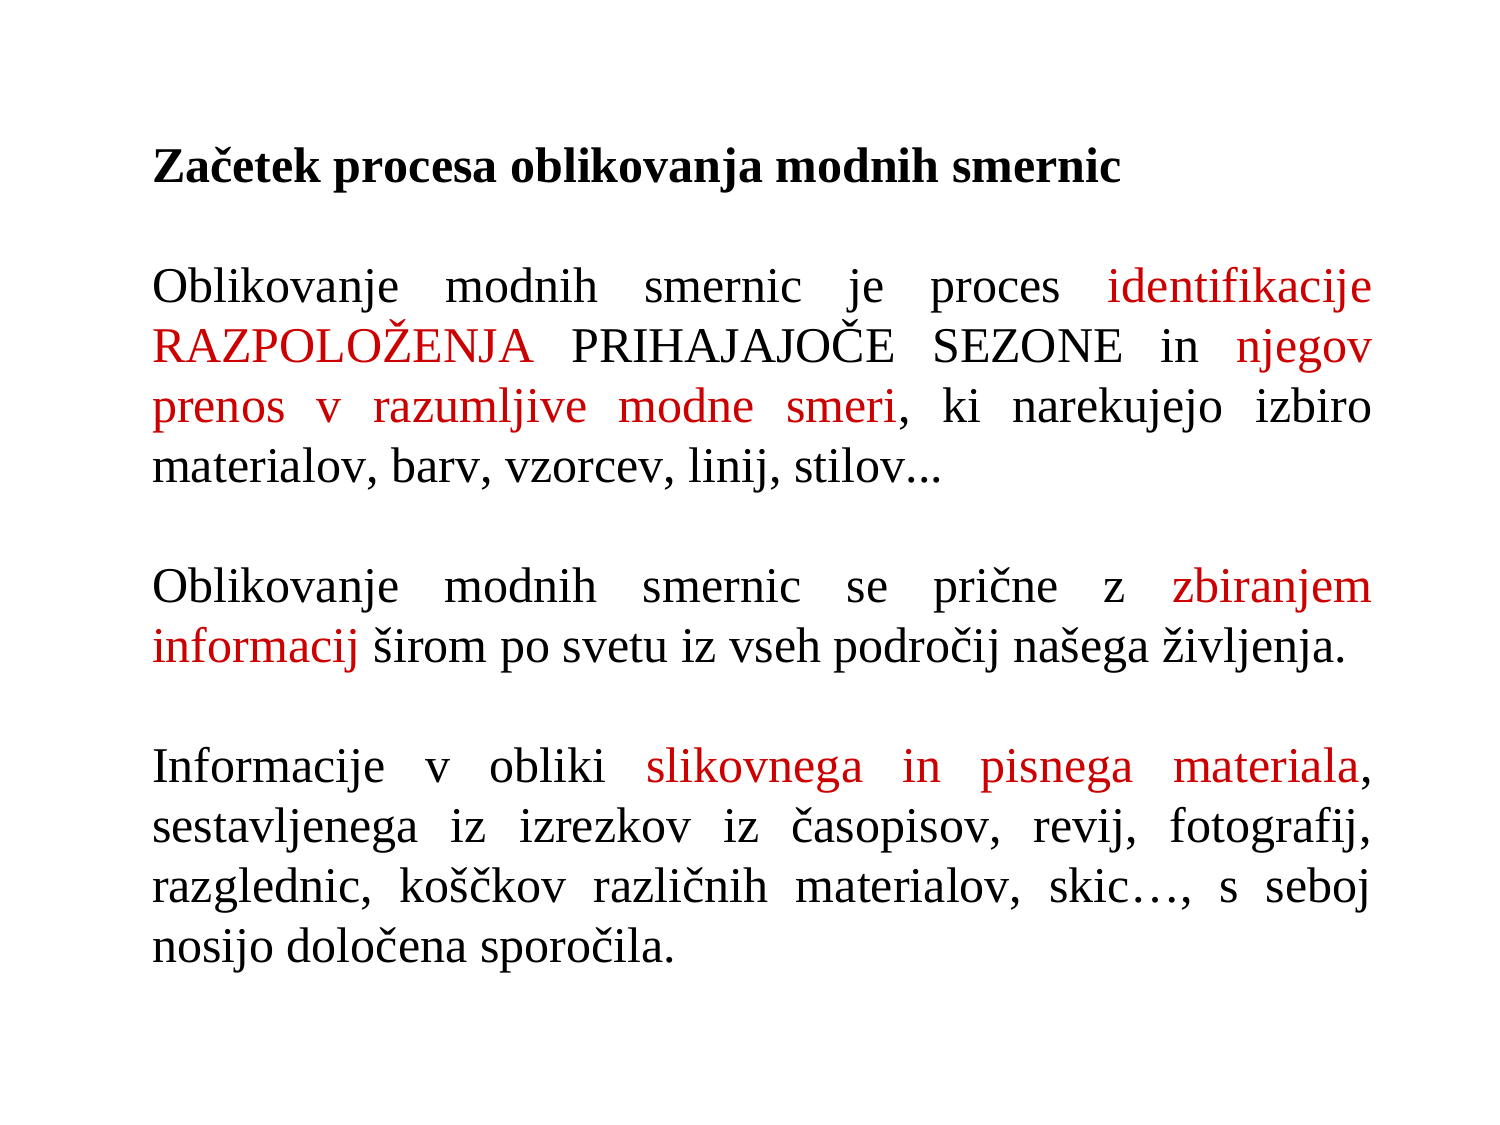

Začetek procesa oblikovanja modnih smernic
Oblikovanje modnih smernic je proces identifikacije RAZPOLOŽENJA PRIHAJAJOČE SEZONE in njegov prenos v razumljive modne smeri, ki narekujejo izbiro materialov, barv, vzorcev, linij, stilov...
Oblikovanje modnih smernic se prične z zbiranjem informacij širom po svetu iz vseh področij našega življenja.
Informacije v obliki slikovnega in pisnega materiala, sestavljenega iz izrezkov iz časopisov, revij, fotografij, razglednic, koščkov različnih materialov, skic…, s seboj nosijo določena sporočila.